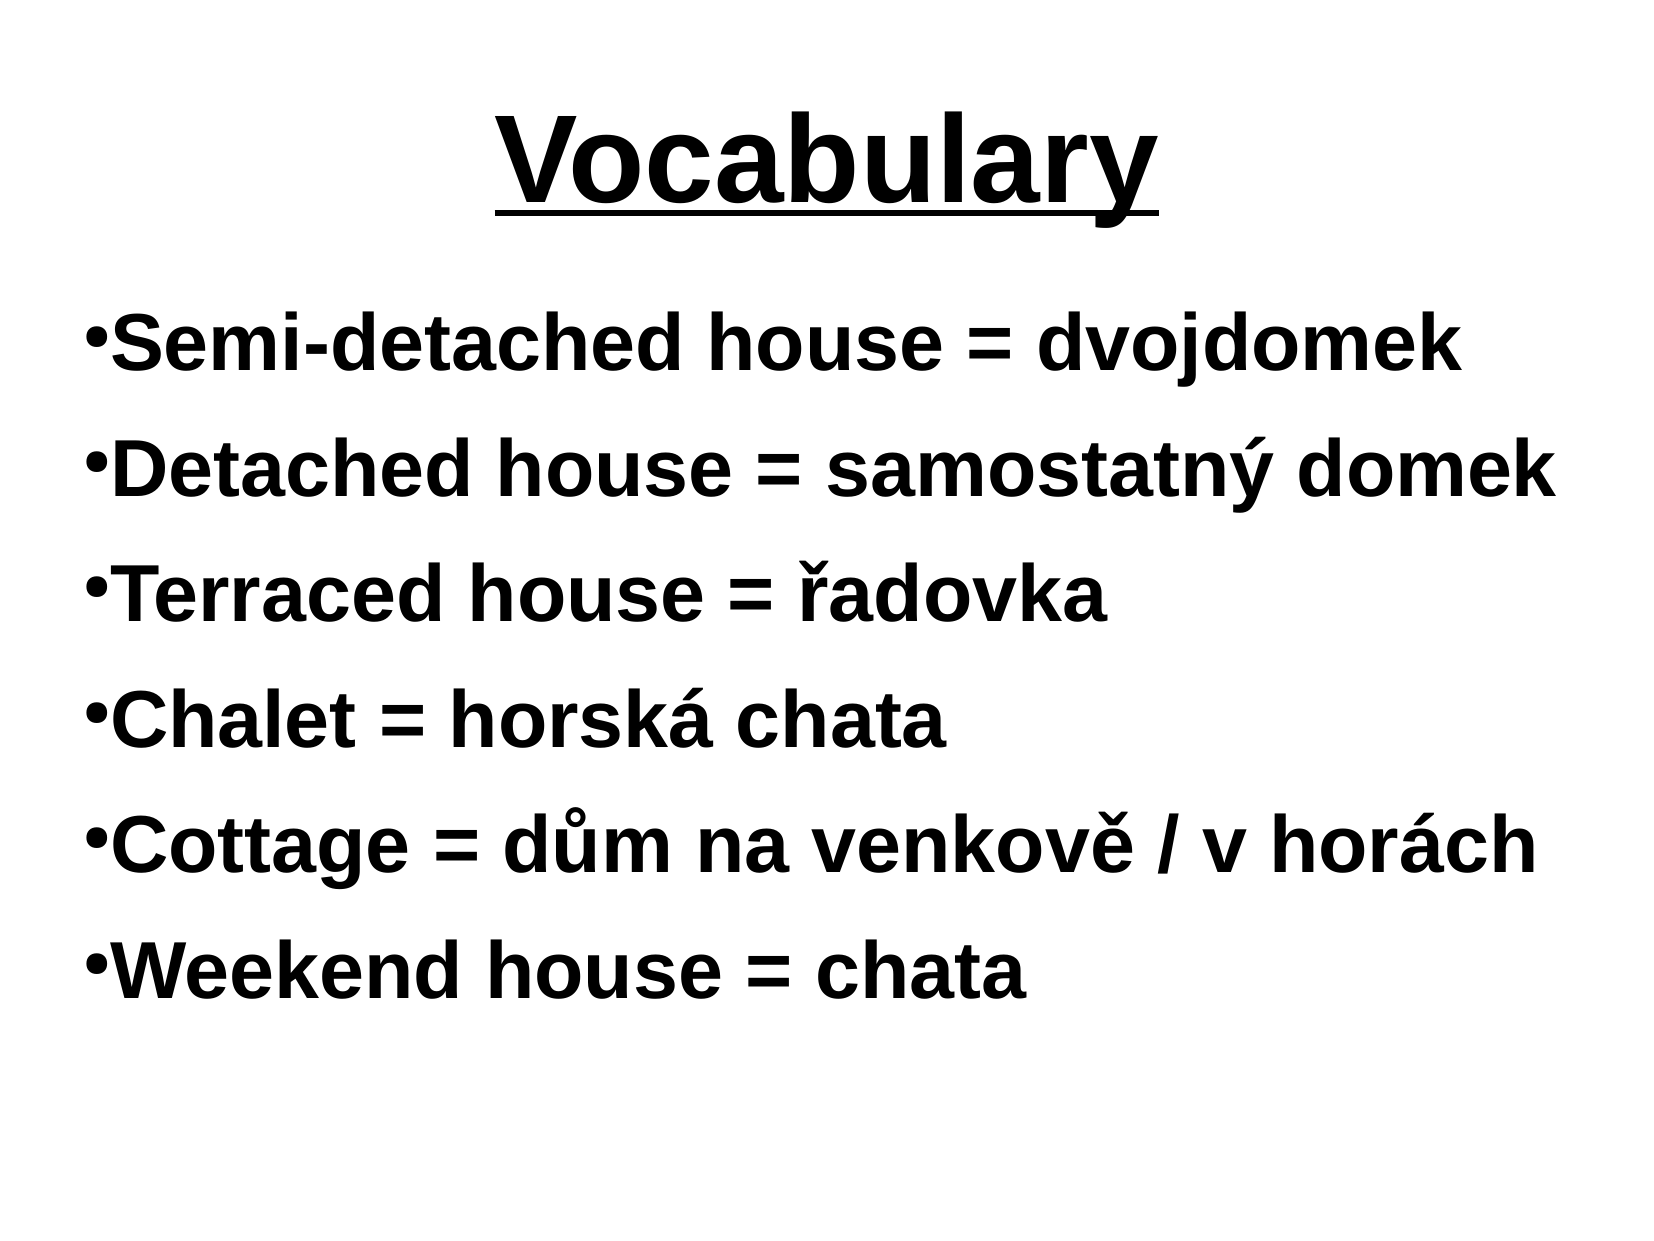

# Vocabulary
Semi-detached house = dvojdomek
Detached house = samostatný domek
Terraced house = řadovka
Chalet = horská chata
Cottage = dům na venkově / v horách
Weekend house = chata